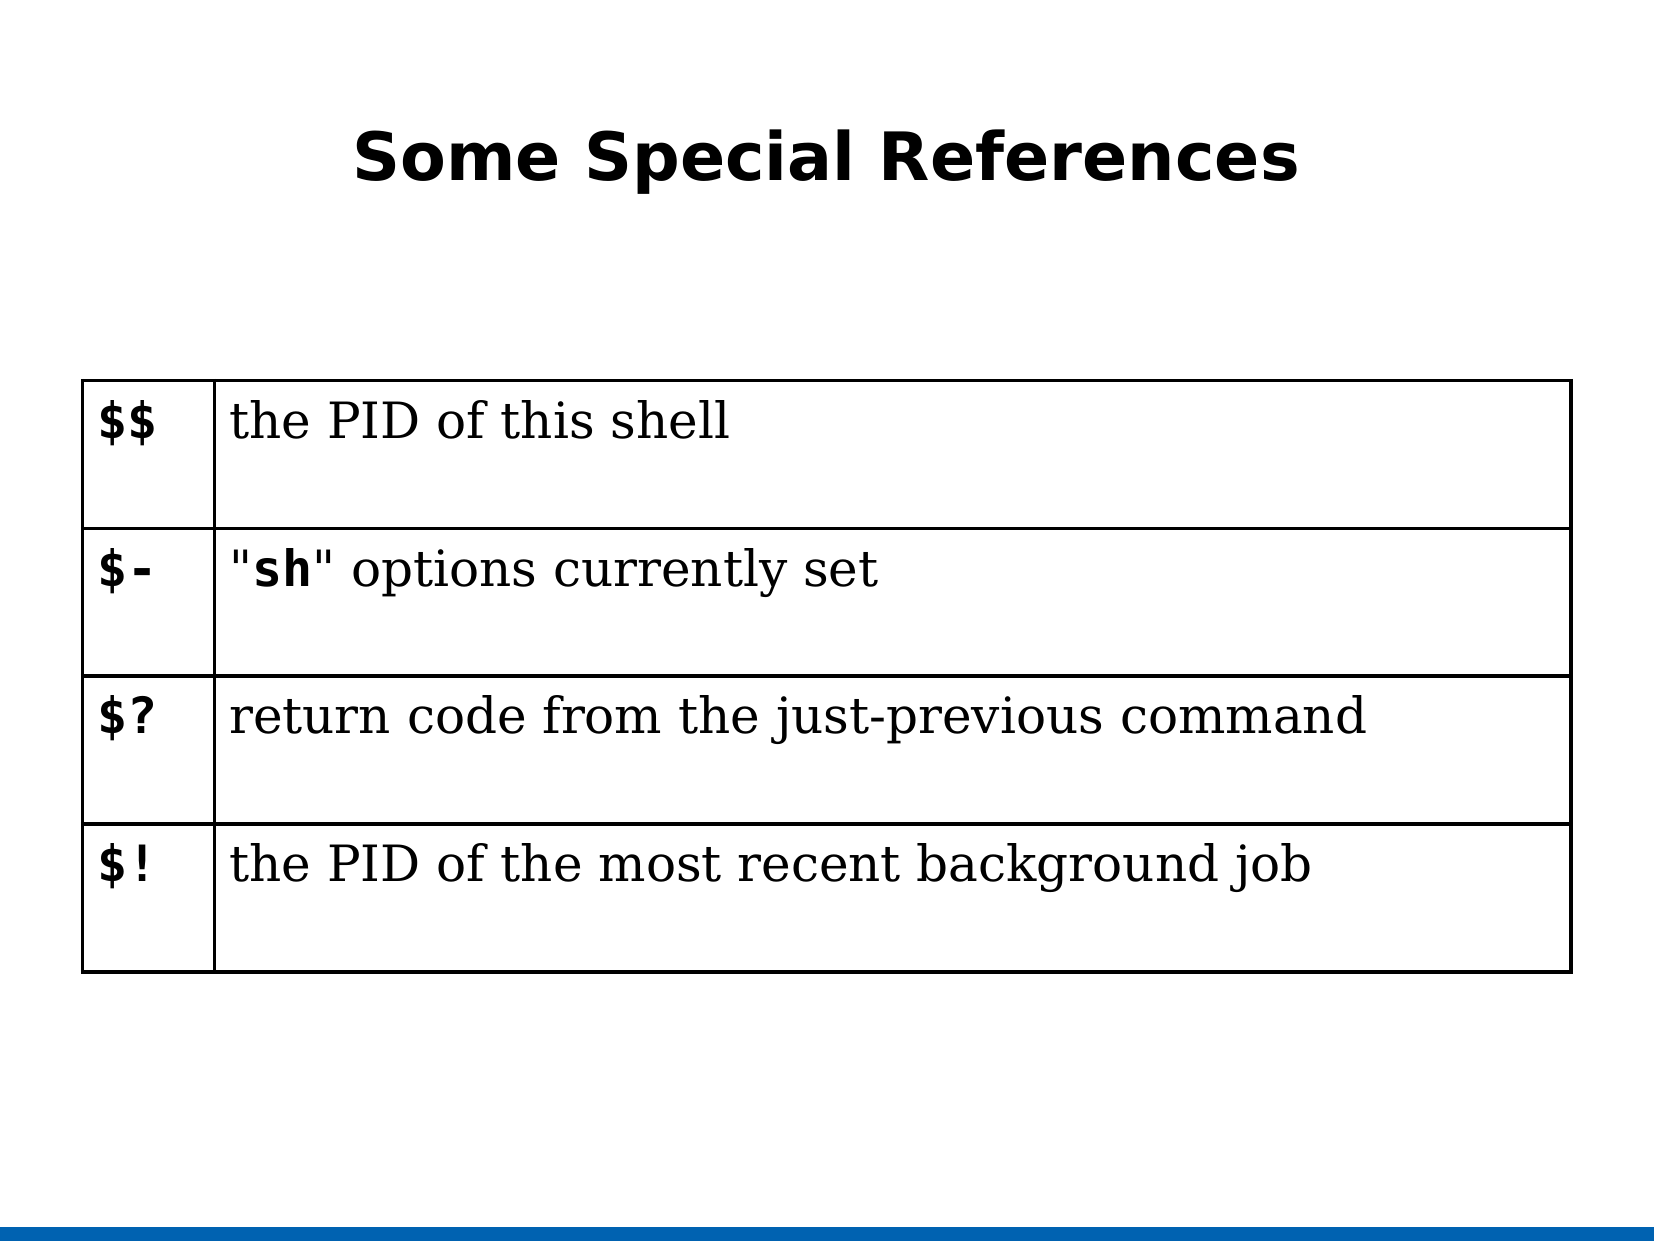

# Some Special References
| $$ | the PID of this shell |
| --- | --- |
| $- | "sh" options currently set |
| $? | return code from the just-previous command |
| $! | the PID of the most recent background job |